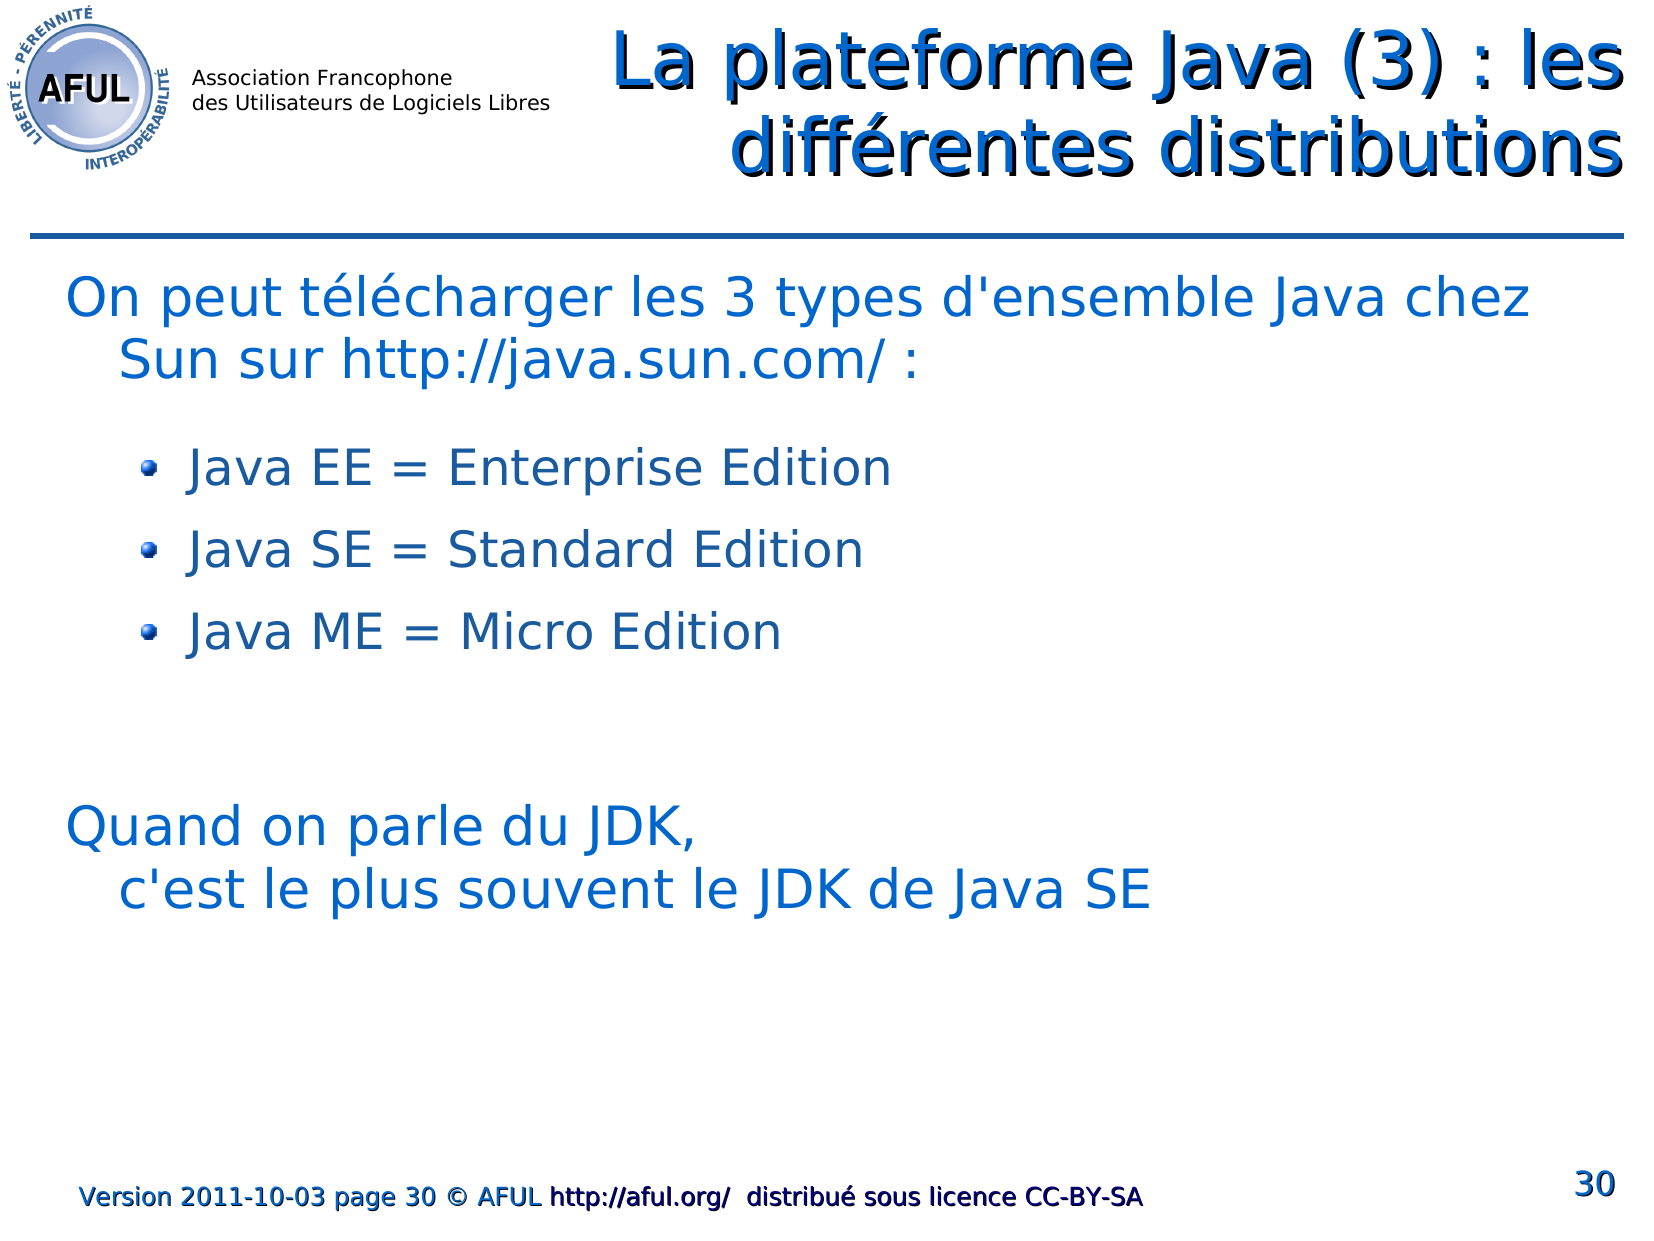

# La plateforme Java (3) : les différentes distributions
On peut télécharger les 3 types d'ensemble Java chez Sun sur http://java.sun.com/ :
Java EE = Enterprise Edition
Java SE = Standard Edition
Java ME = Micro Edition
Quand on parle du JDK,
c'est le plus souvent le JDK de Java SE